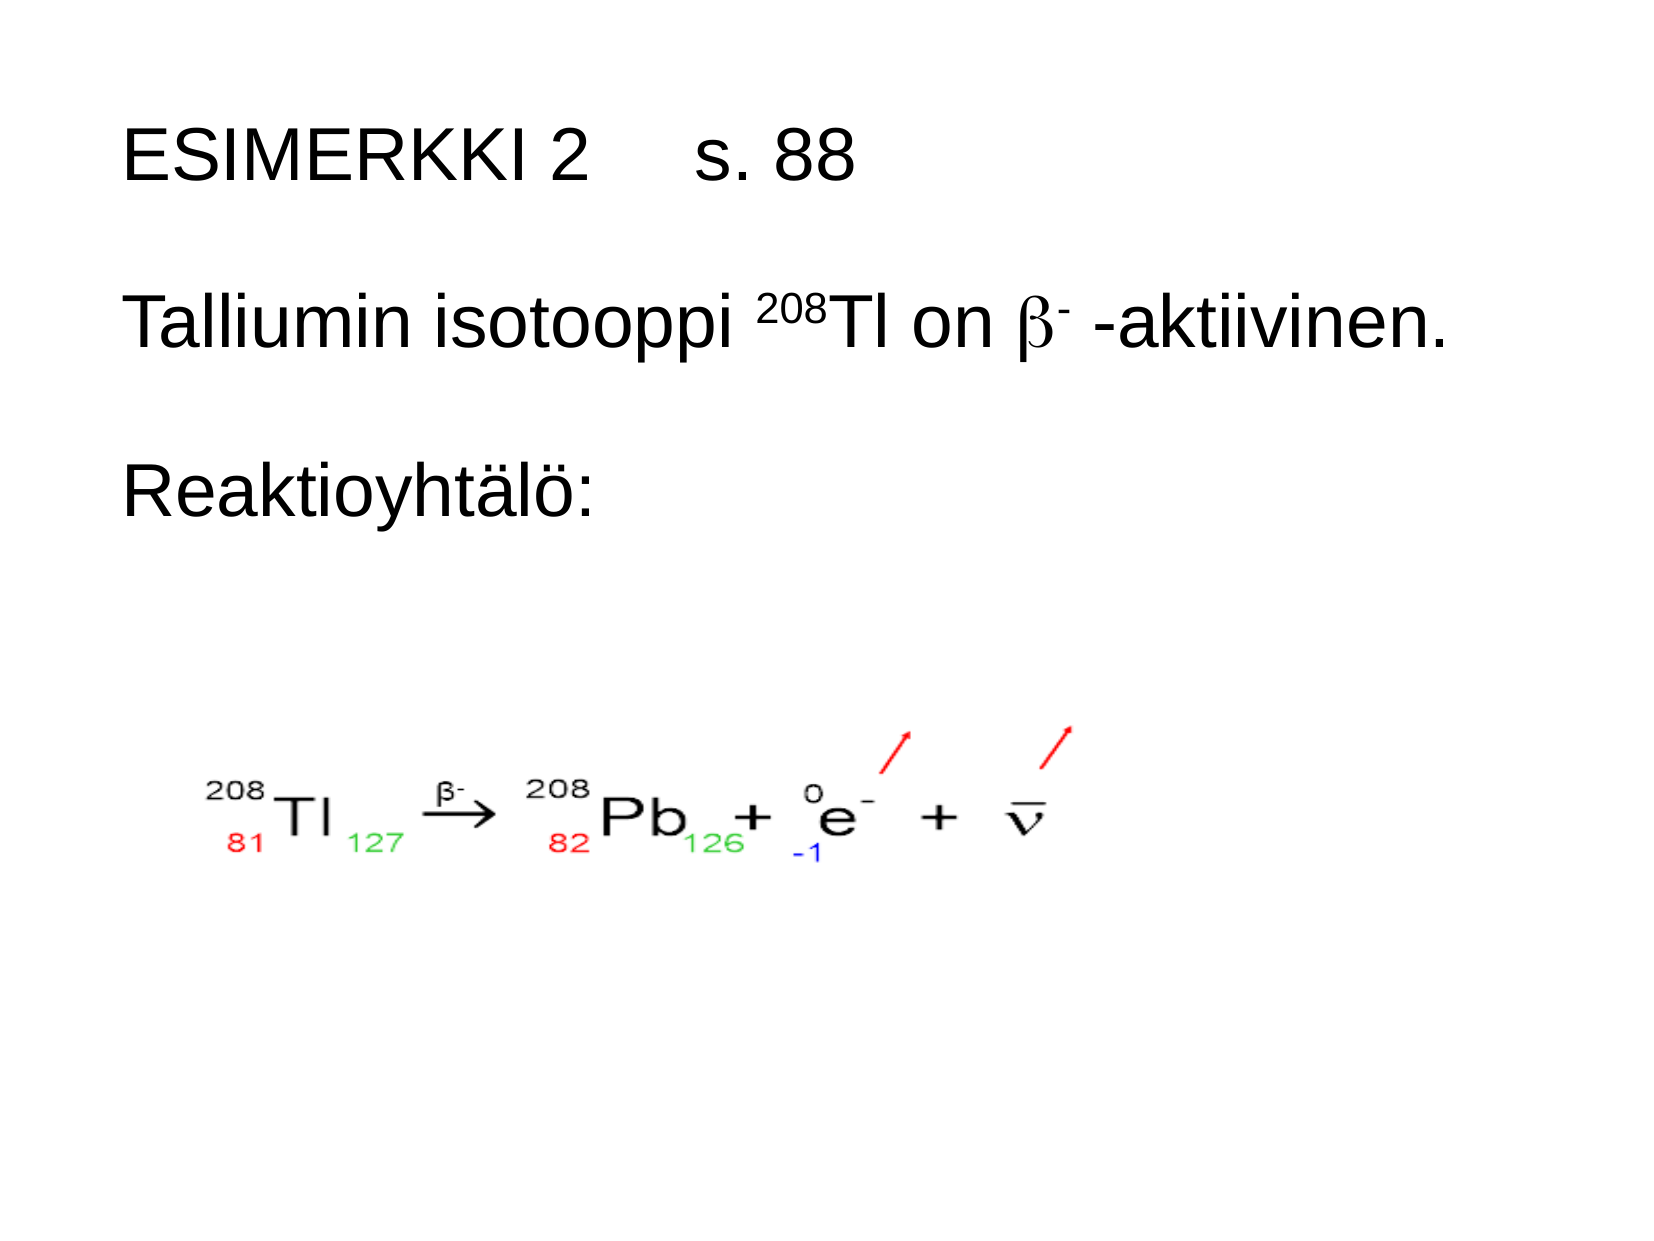

ESIMERKKI 2 s. 88
Talliumin isotooppi 208Tl on b- -aktiivinen.
Reaktioyhtälö: